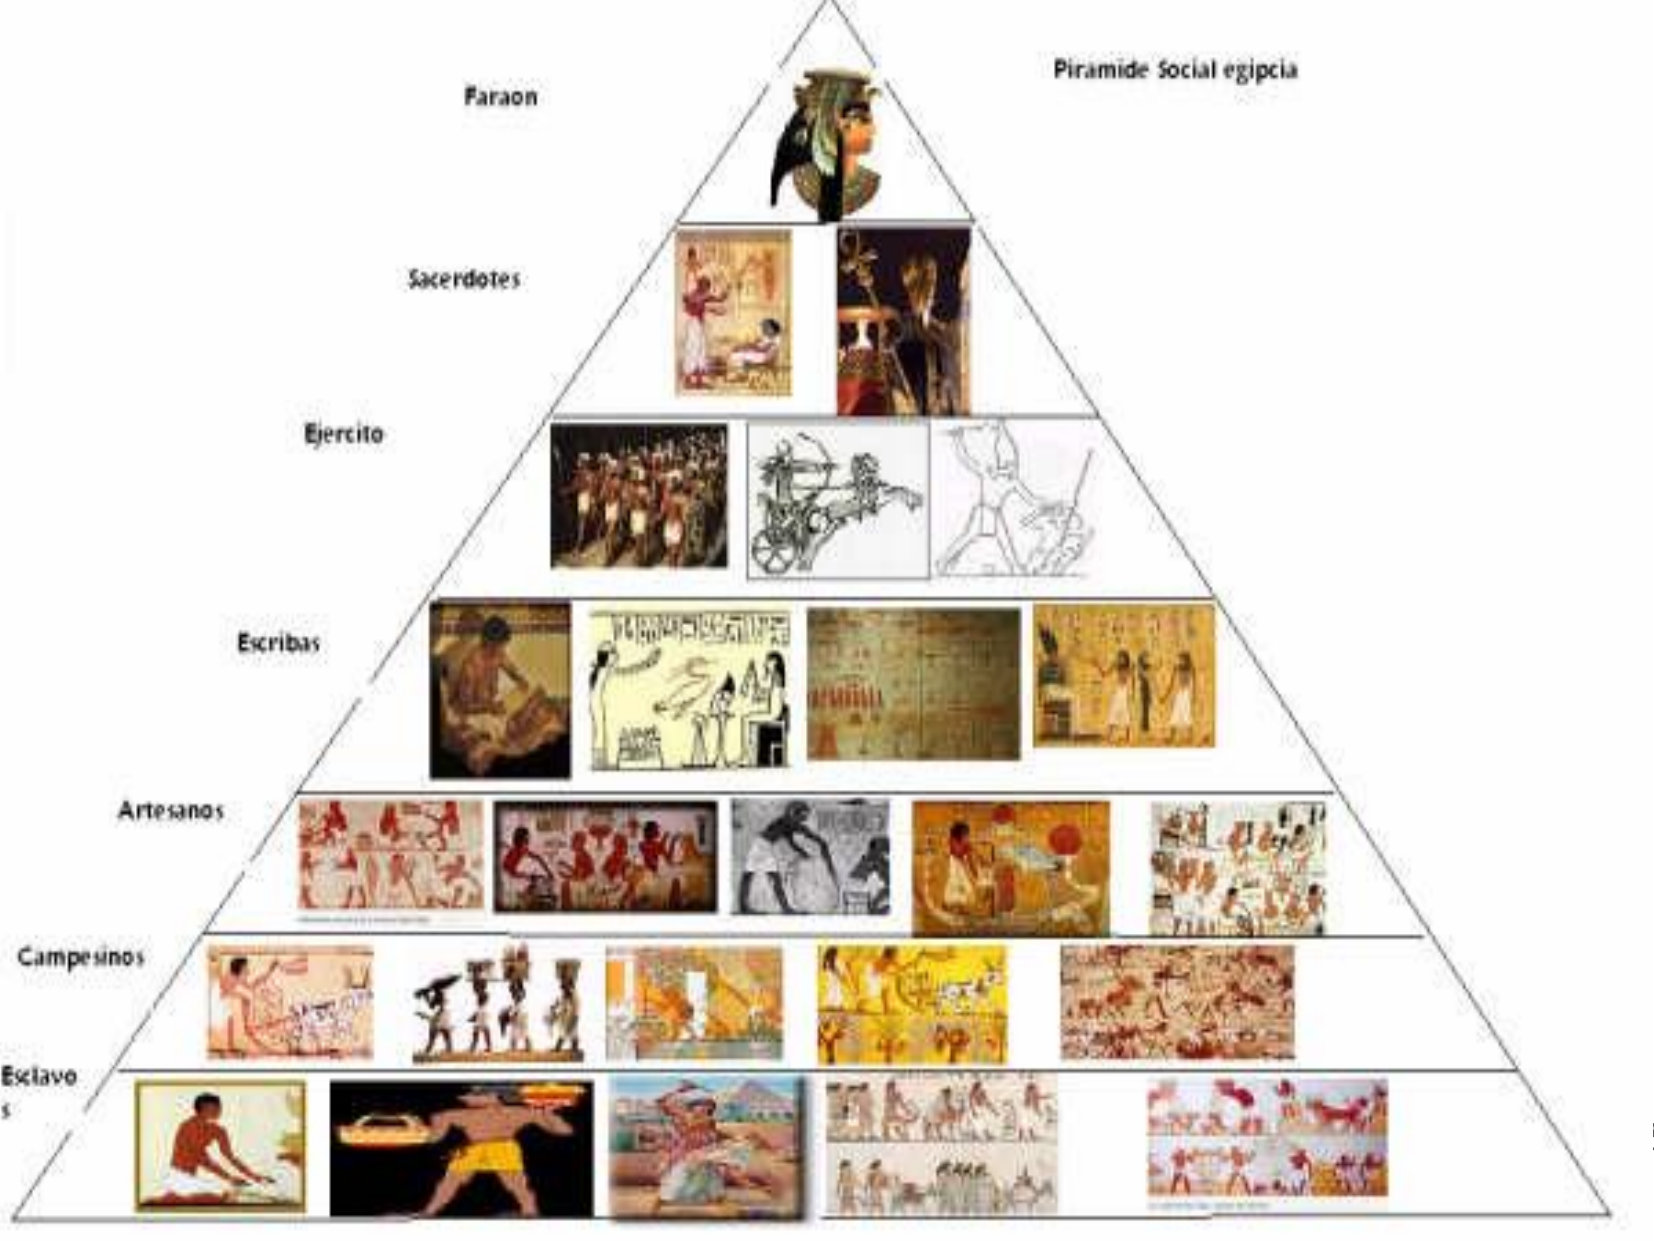

BASADA EN EL SECTOR
 PRIMARIO
LA ECONOMÍA
REFINADA ARTESANÍA
MESOPOTAMIA
COMERCIO
GRECIA
DIOS Y REY
LA VIDA EN EGIPTO
FARAÓN
PODER ABSOLUTO
DUEÑO DE TODO
SACERDOTES
LA SOCIEDAD
GRUPOS
GRUPO DIRIGENTE
VISIR
ALTOS
 FUNCIONARIOS
PERSONAS LIBRES
ESCLAVOS